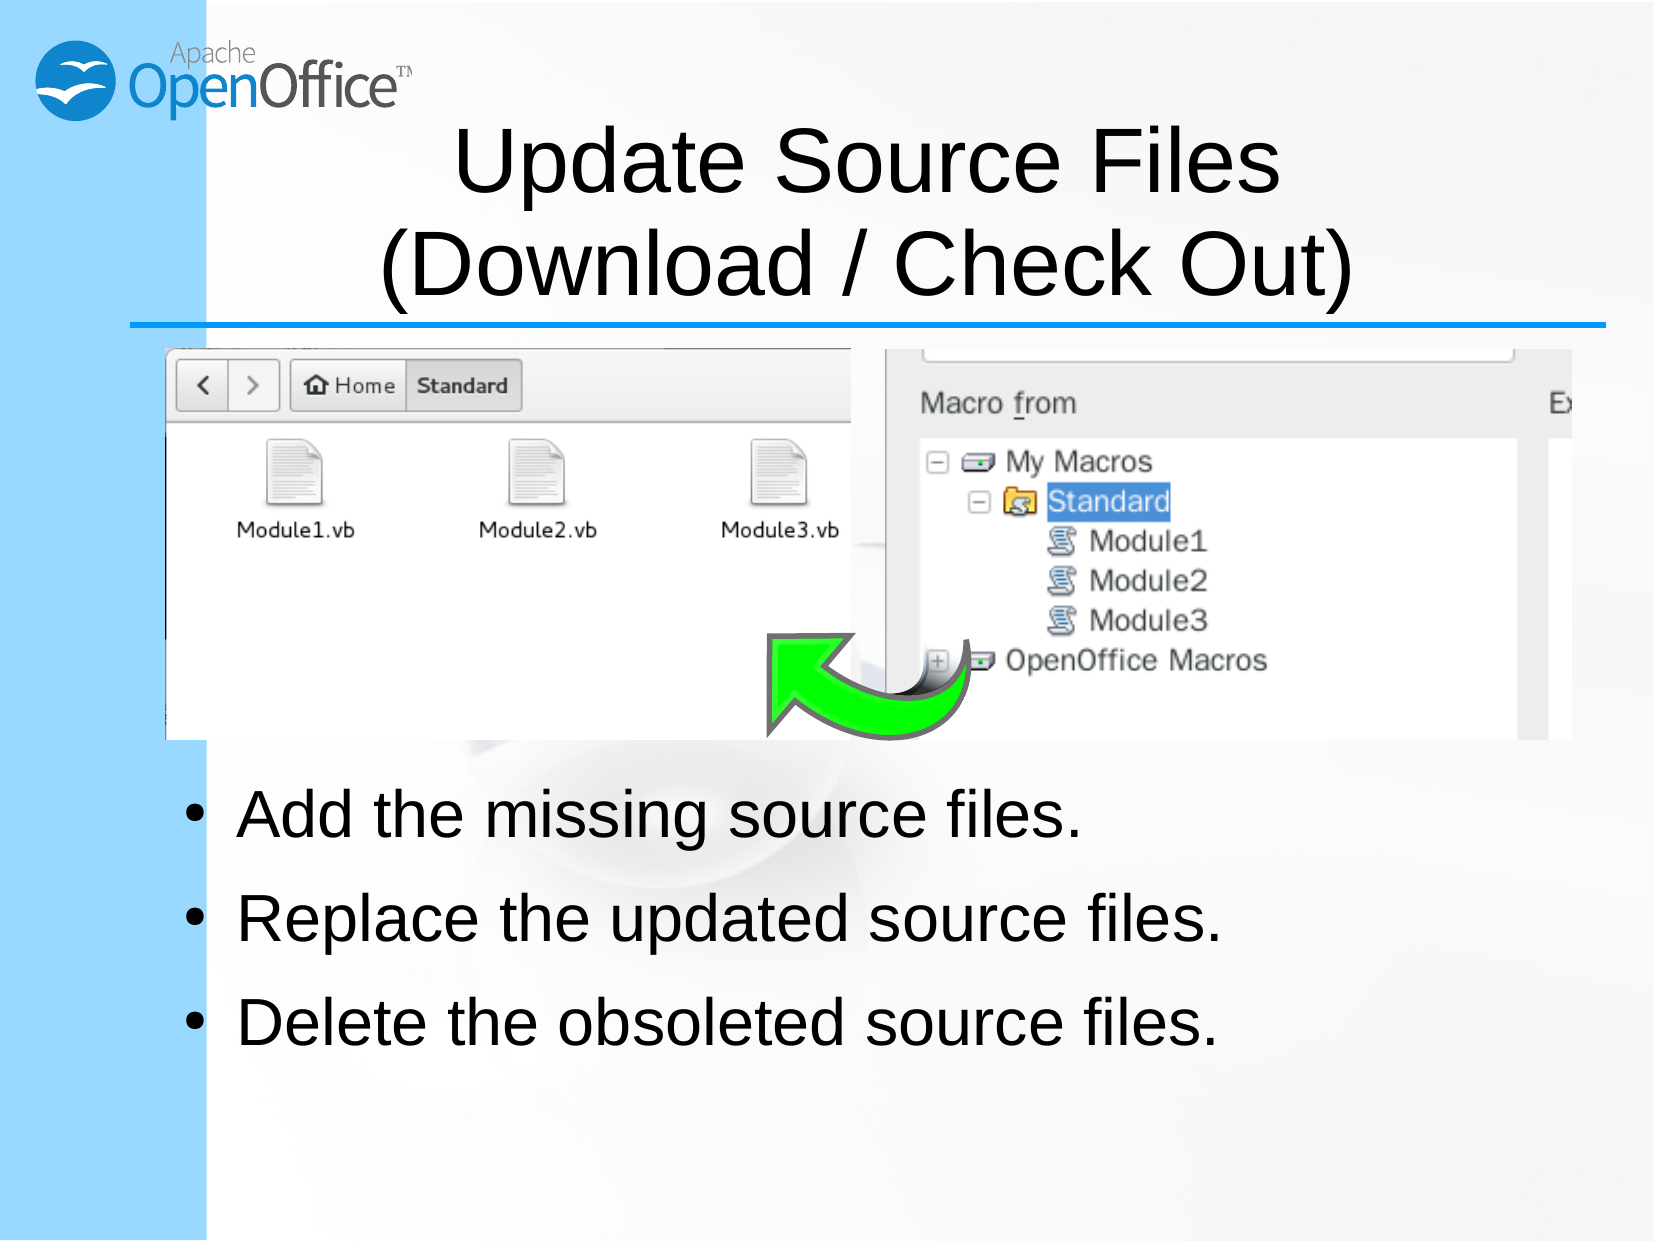

# Update Source Files (Download / Check Out)
Add the missing source files.
Replace the updated source files.
Delete the obsoleted source files.